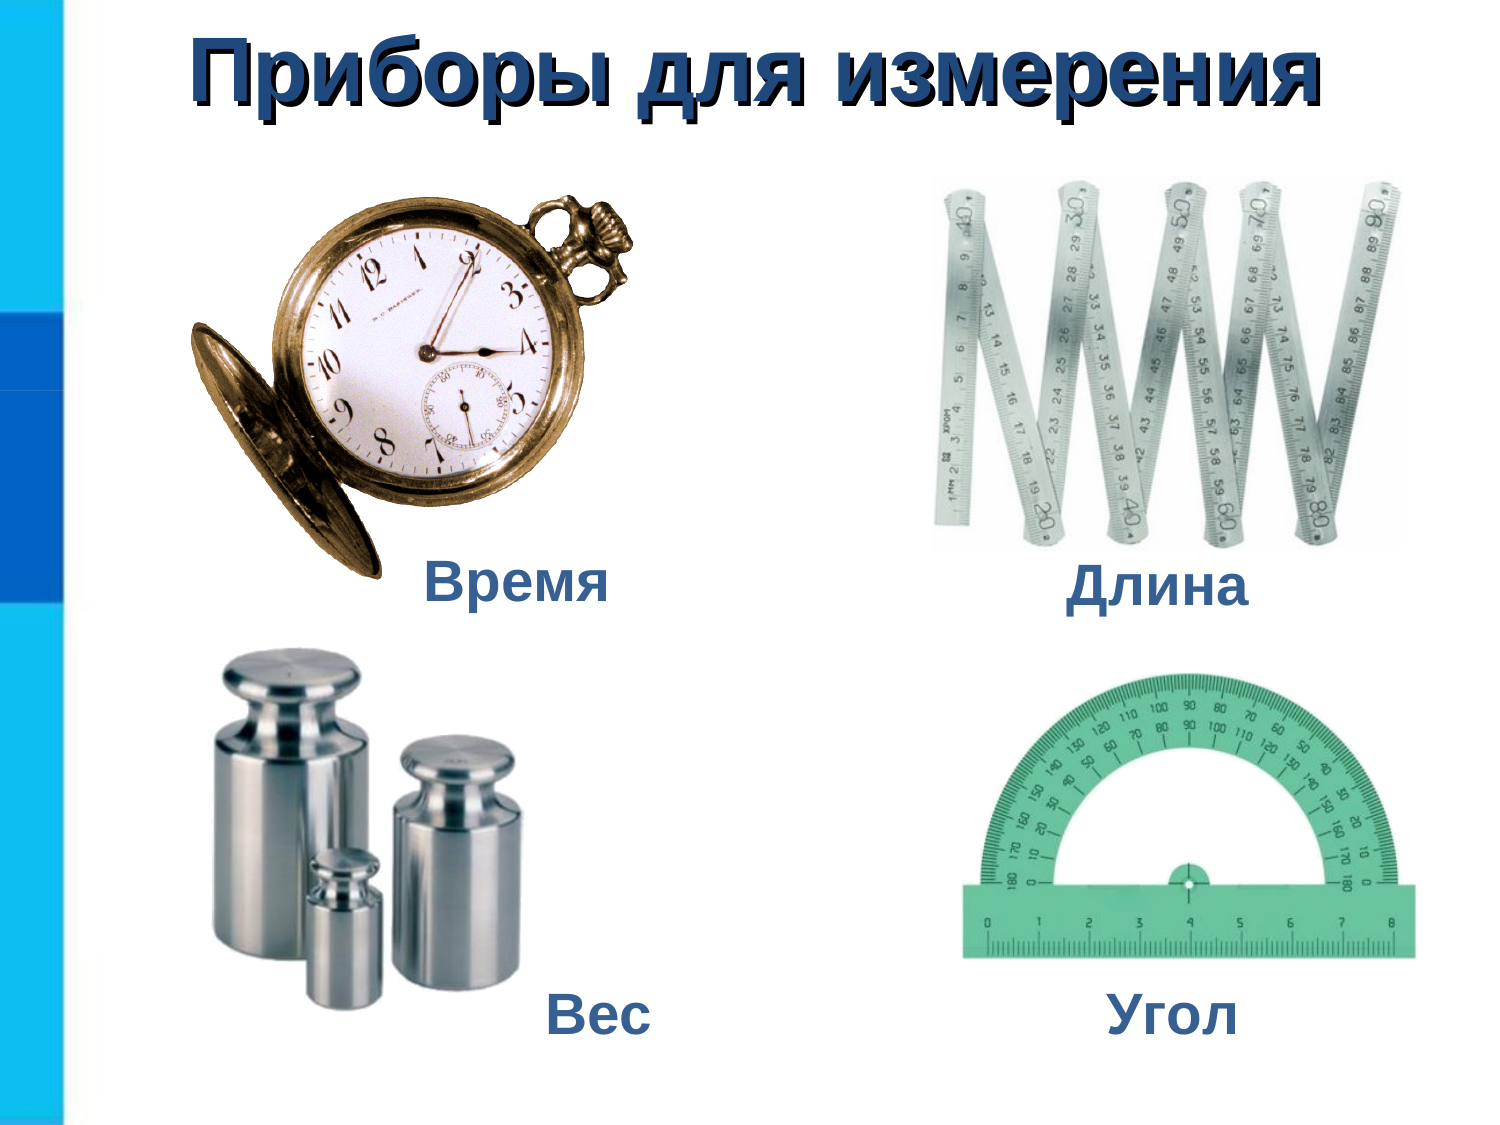

# Приборы для измерения
Время
Длина
Вес
Угол